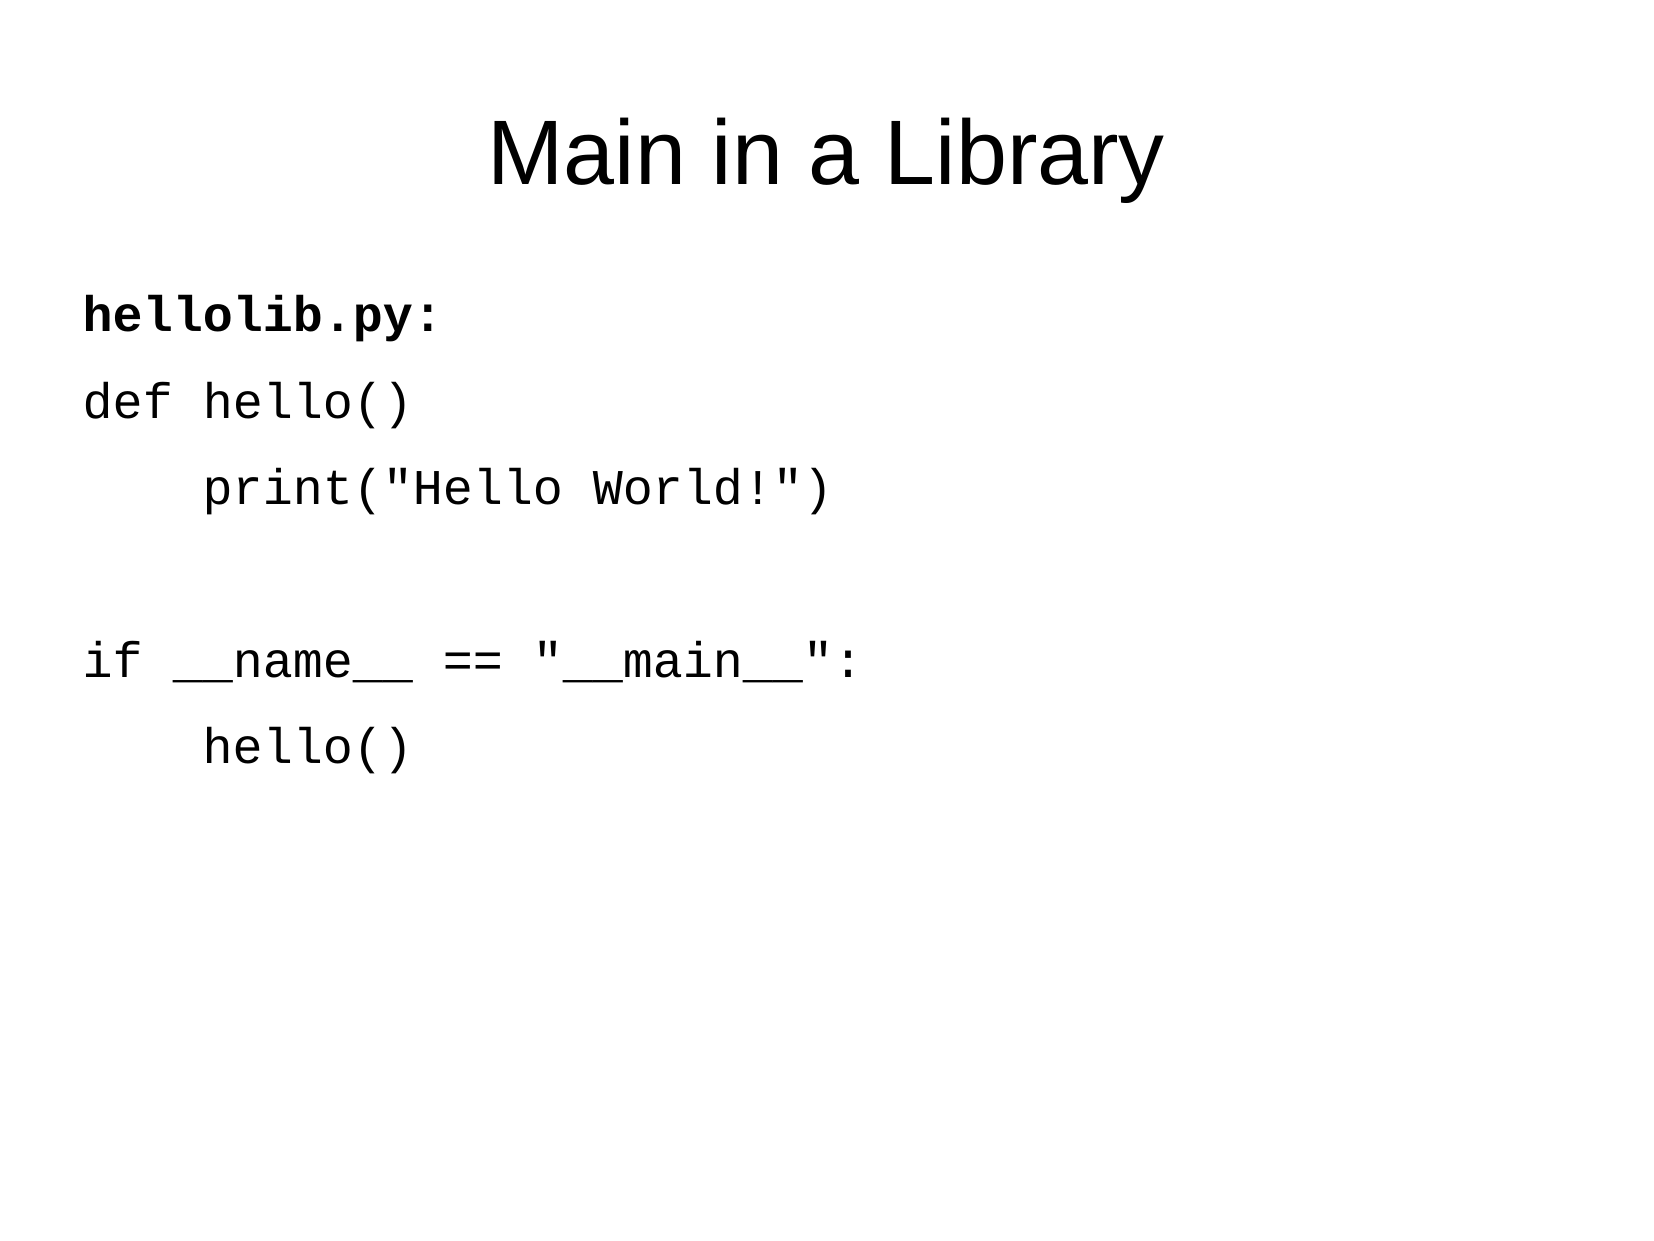

# Main in a Library
hellolib.py:
def hello()
 print("Hello World!")
if __name__ == "__main__":
 hello()